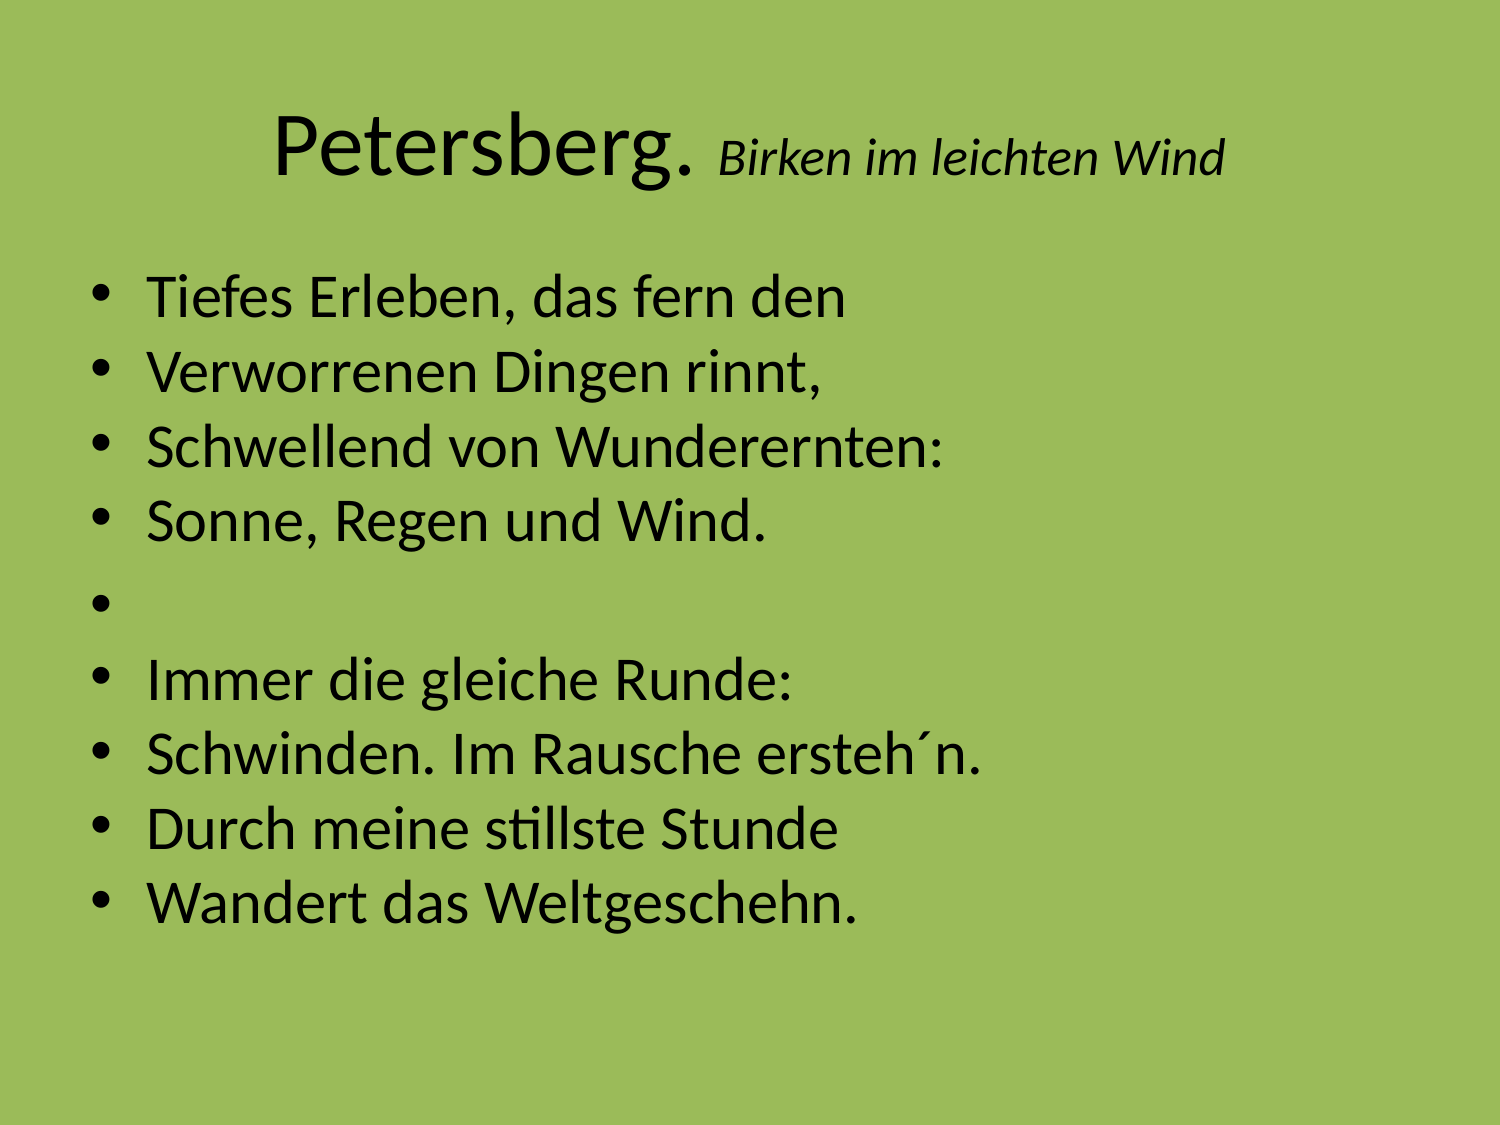

# Petersberg. Birken im leichten Wind
Tiefes Erleben, das fern den
Verworrenen Dingen rinnt,
Schwellend von Wunderernten:
Sonne, Regen und Wind.
Immer die gleiche Runde:
Schwinden. Im Rausche ersteh´n.
Durch meine stillste Stunde
Wandert das Weltgeschehn.